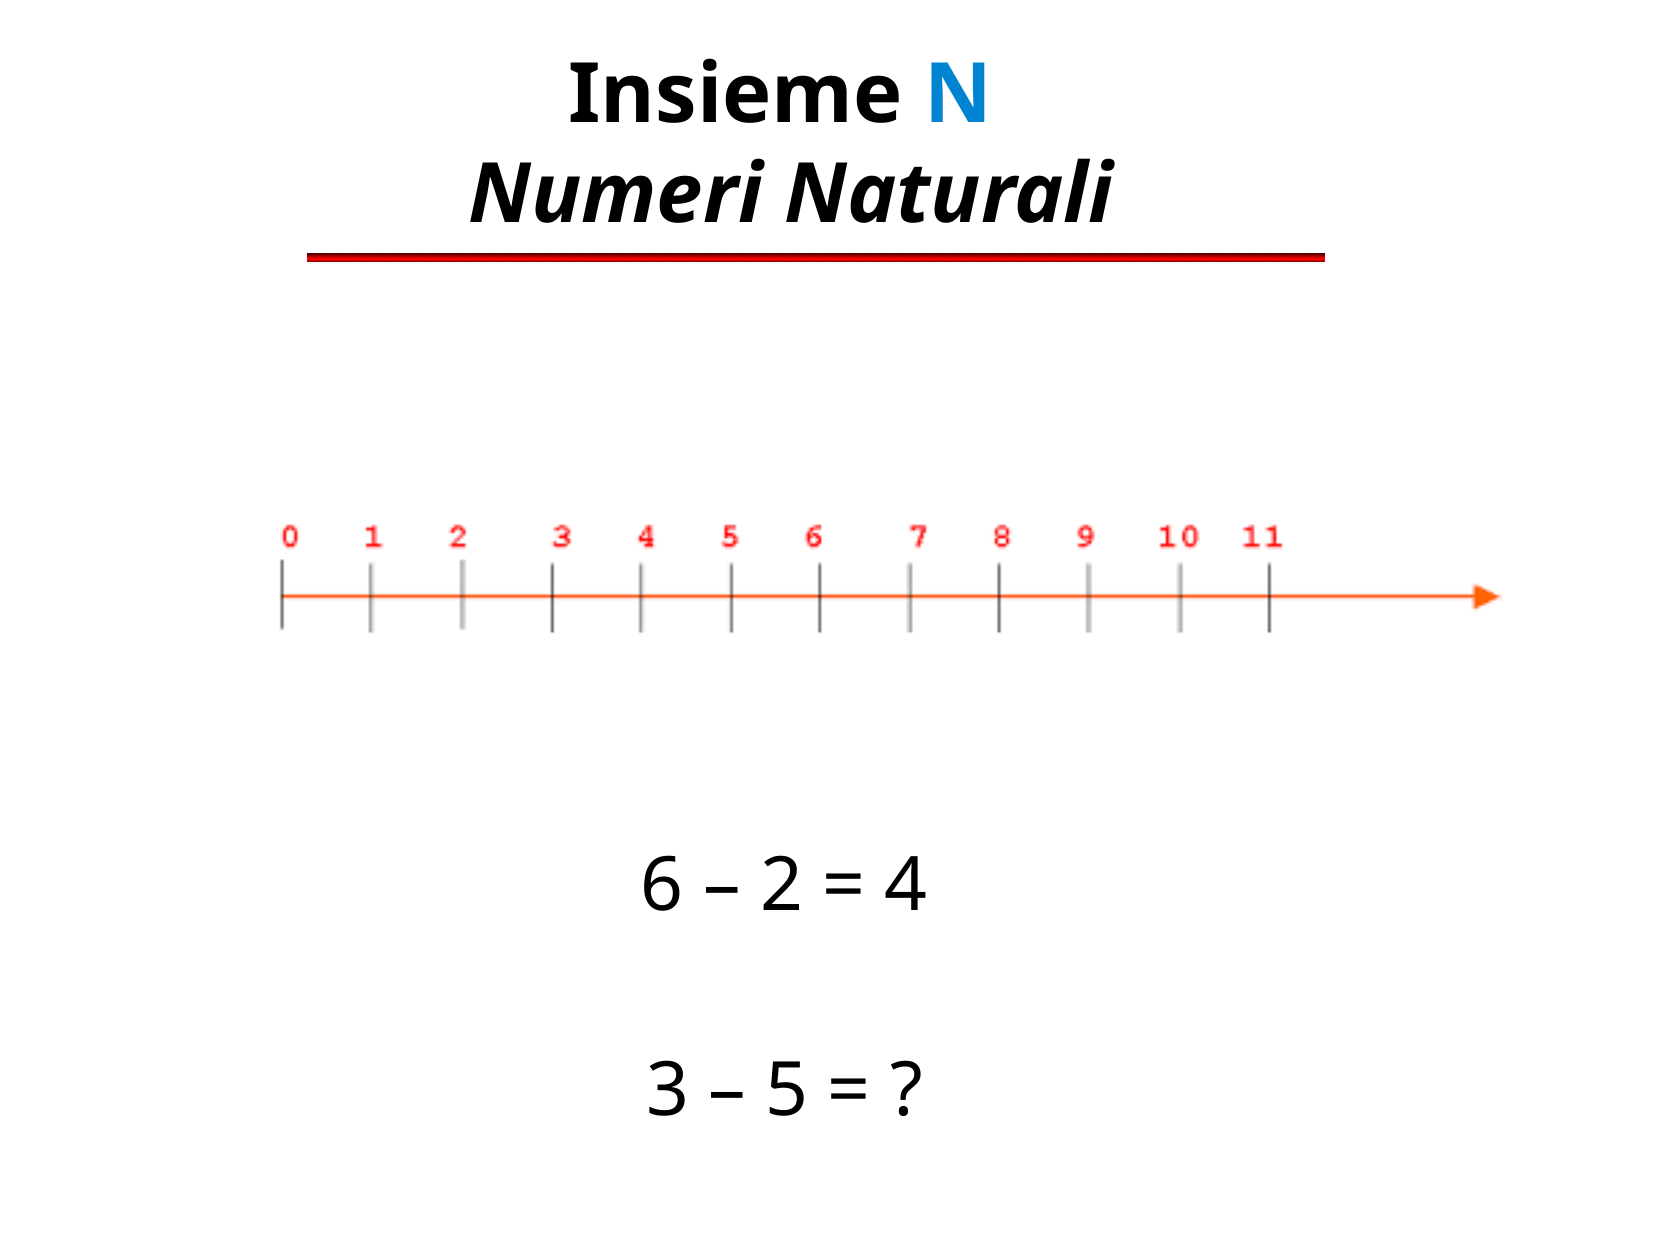

# Insieme N Numeri Naturali
6 – 2 = 4
3 – 5 = ?